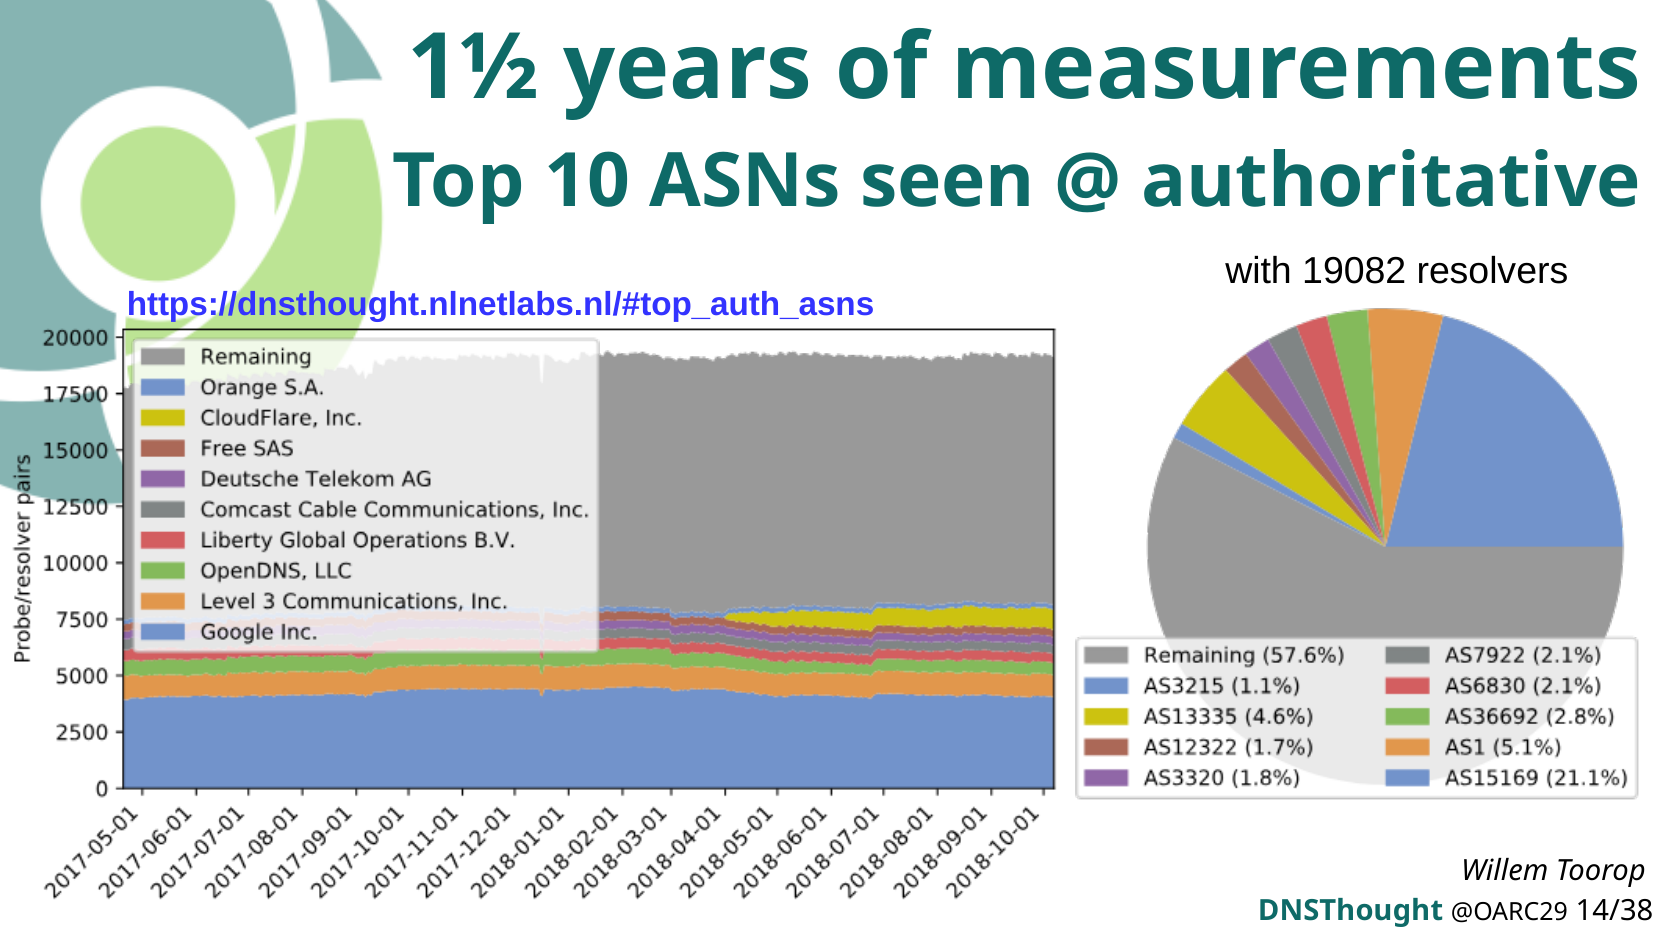

# 1½ years of measurements Top 10 ASNs seen @ authoritative
with 19082 resolvers
https://dnsthought.nlnetlabs.nl/#top_auth_asns
14